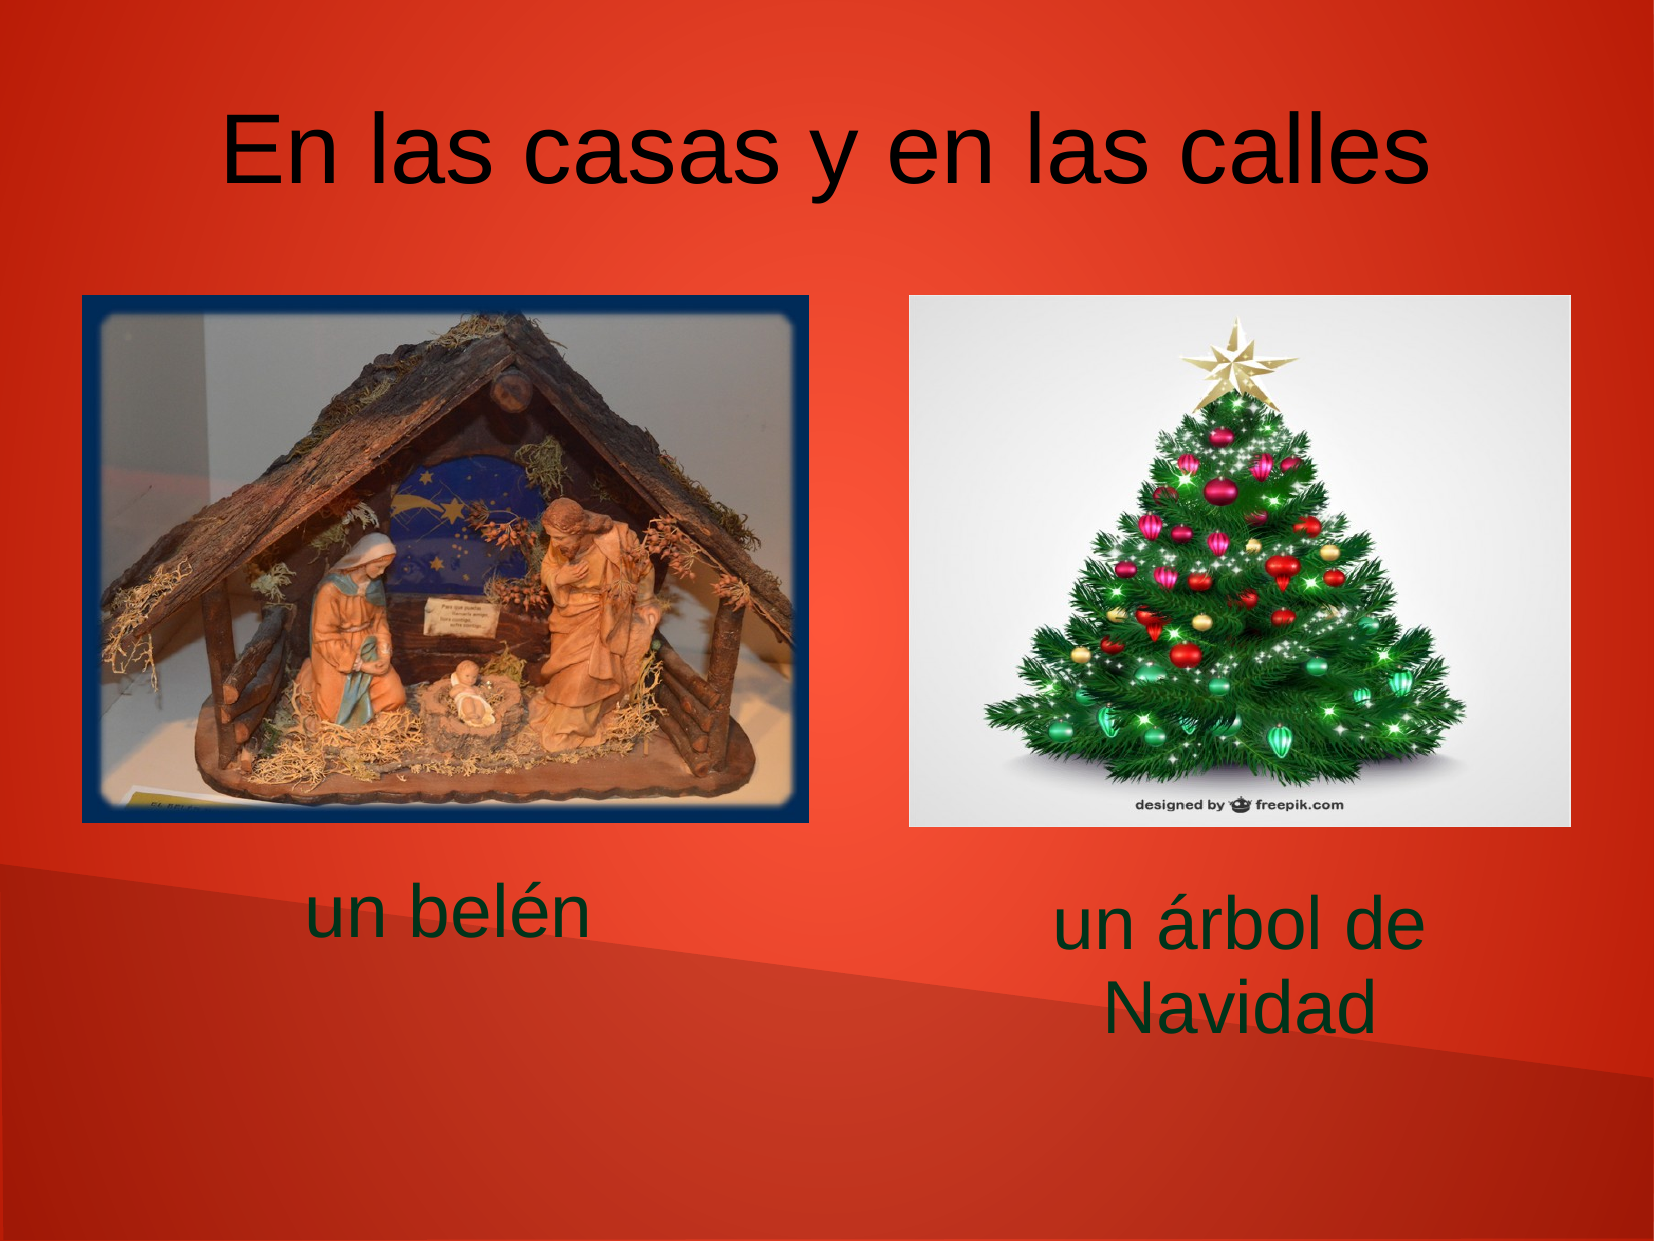

# En las casas y en las calles
un belén
un árbol de Navidad